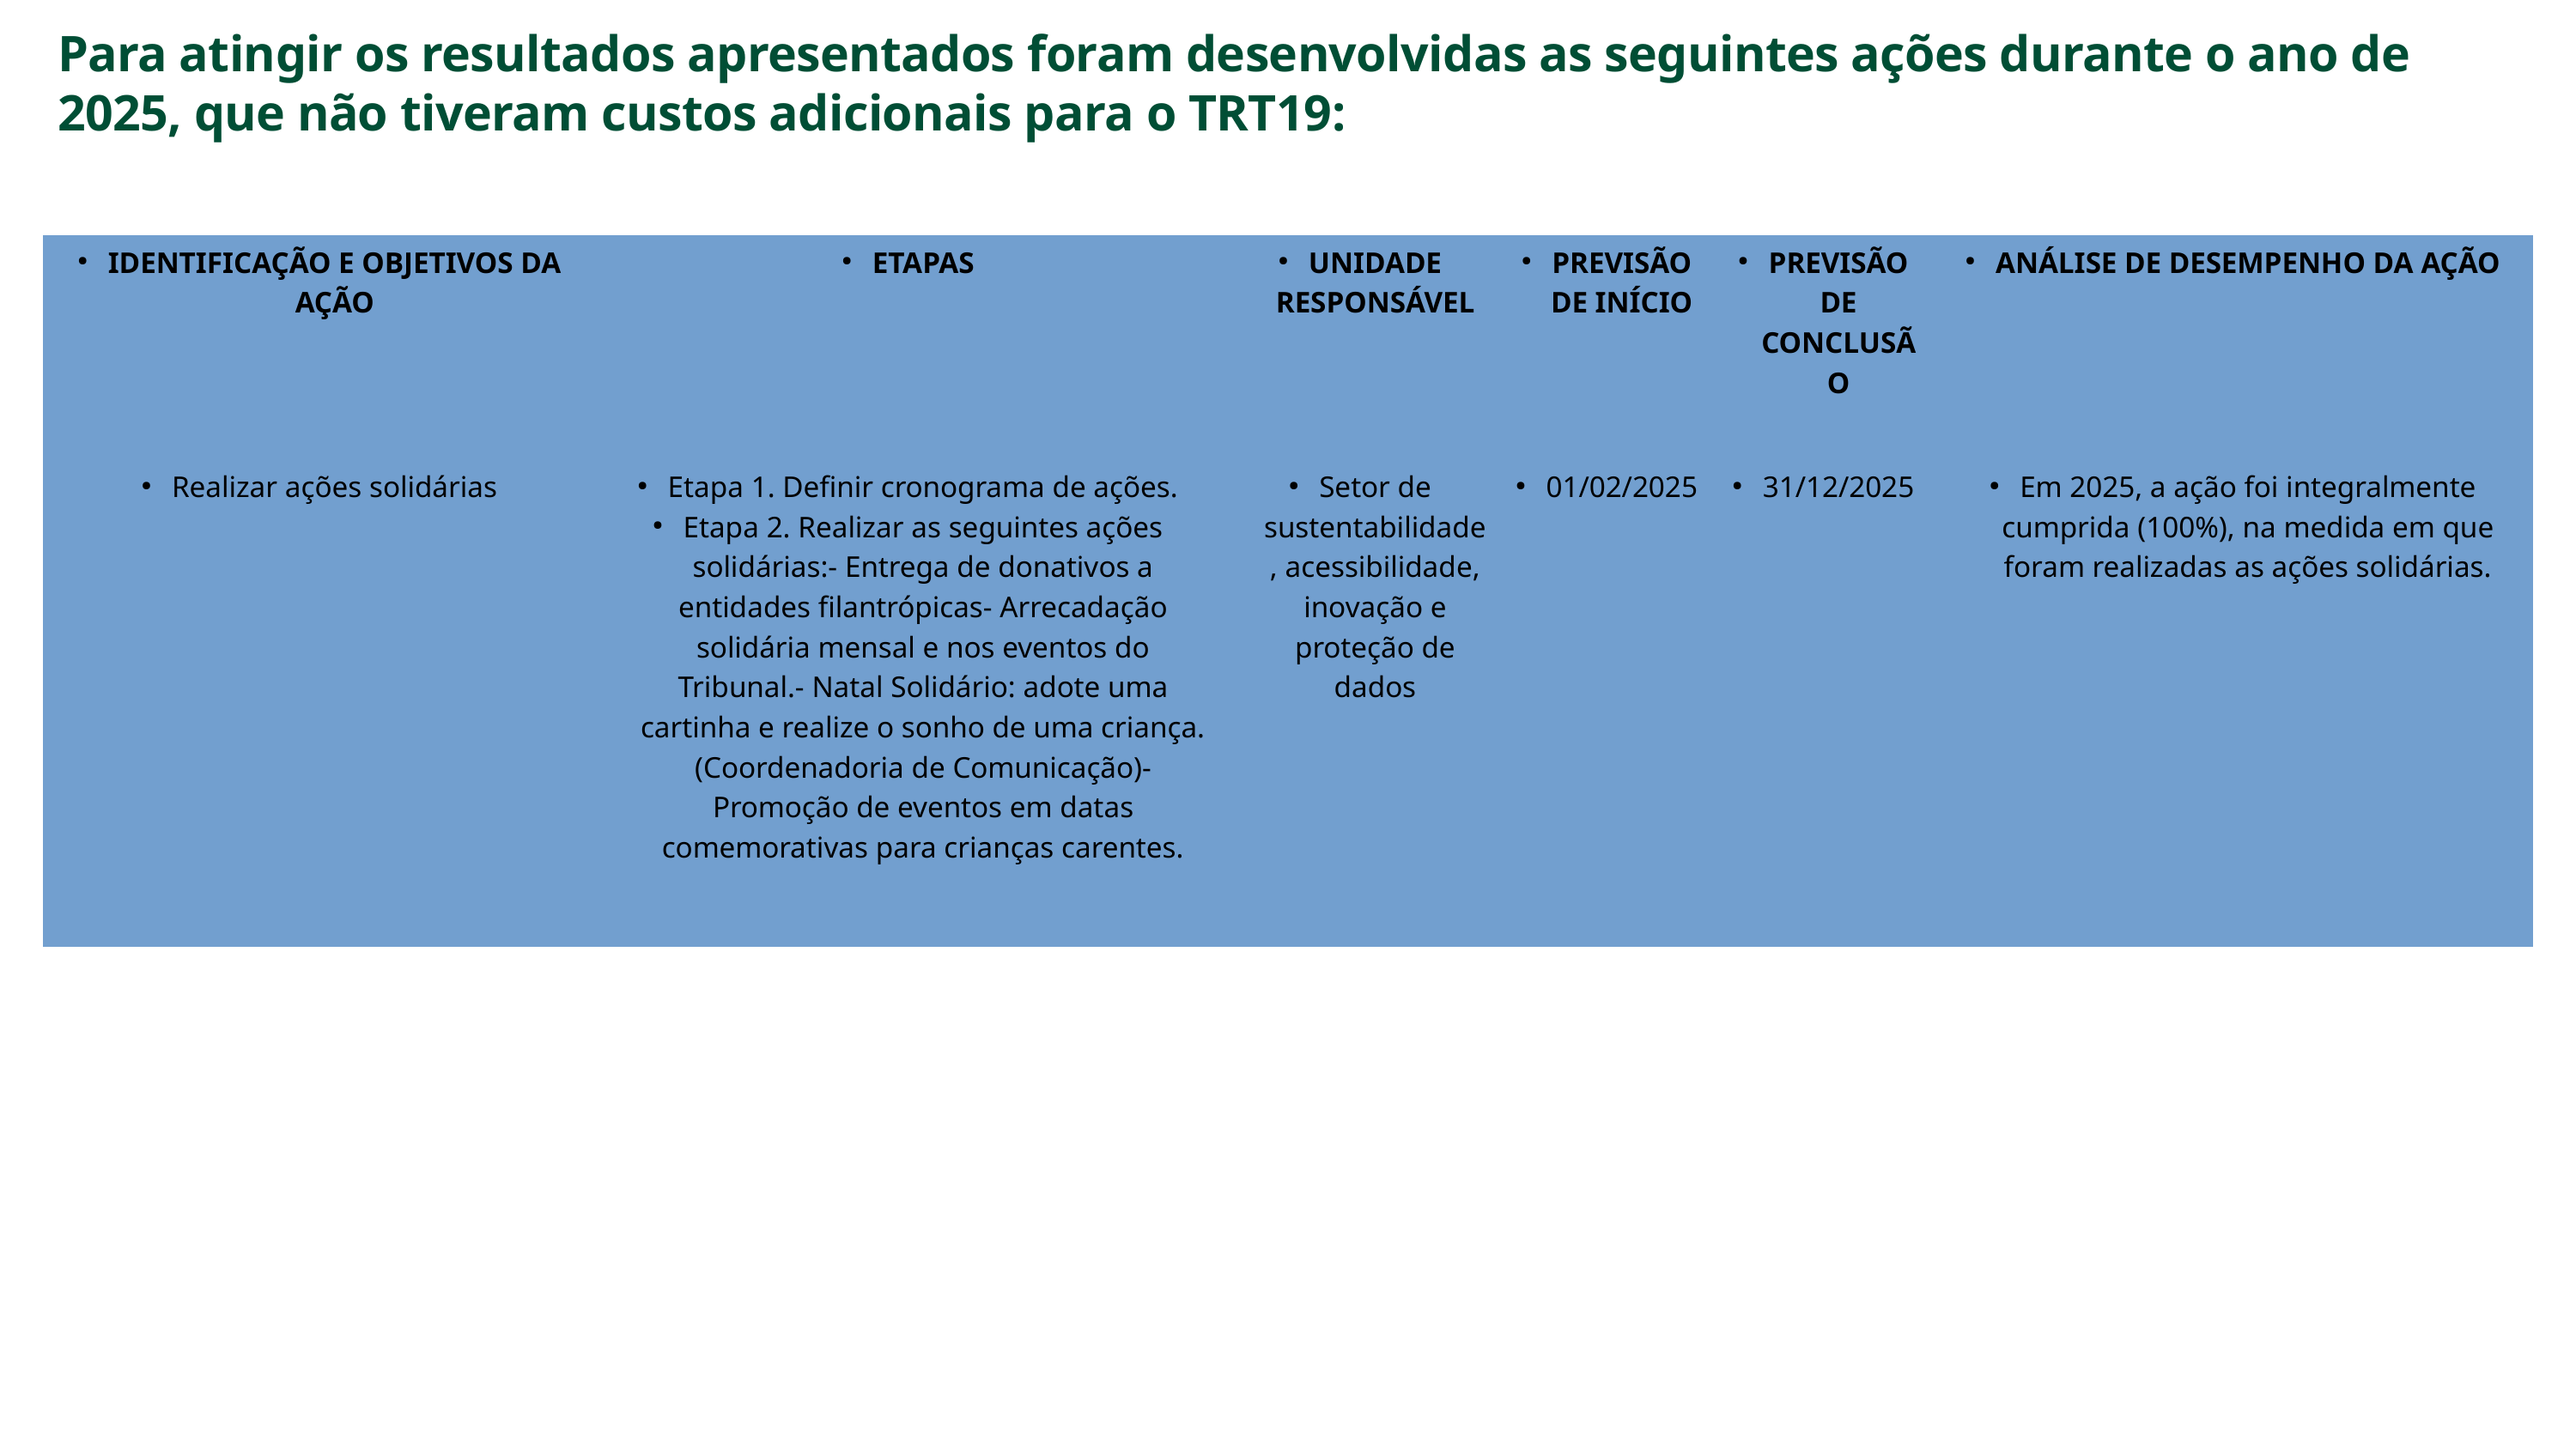

Para atingir os resultados apresentados foram desenvolvidas as seguintes ações durante o ano de 2025, que não tiveram custos adicionais para o TRT19:
| IDENTIFICAÇÃO E OBJETIVOS DA AÇÃO | ETAPAS | UNIDADE RESPONSÁVEL | PREVISÃO DE INÍCIO | PREVISÃO DE CONCLUSÃO | ANÁLISE DE DESEMPENHO DA AÇÃO |
| --- | --- | --- | --- | --- | --- |
| Realizar ações solidárias | Etapa 1. Definir cronograma de ações. Etapa 2. Realizar as seguintes ações solidárias:- Entrega de donativos a entidades filantrópicas- Arrecadação solidária mensal e nos eventos do Tribunal.- Natal Solidário: adote uma cartinha e realize o sonho de uma criança. (Coordenadoria de Comunicação)- Promoção de eventos em datas comemorativas para crianças carentes. | Setor de sustentabilidade, acessibilidade, inovação e proteção de dados | 01/02/2025 | 31/12/2025 | Em 2025, a ação foi integralmente cumprida (100%), na medida em que foram realizadas as ações solidárias. |